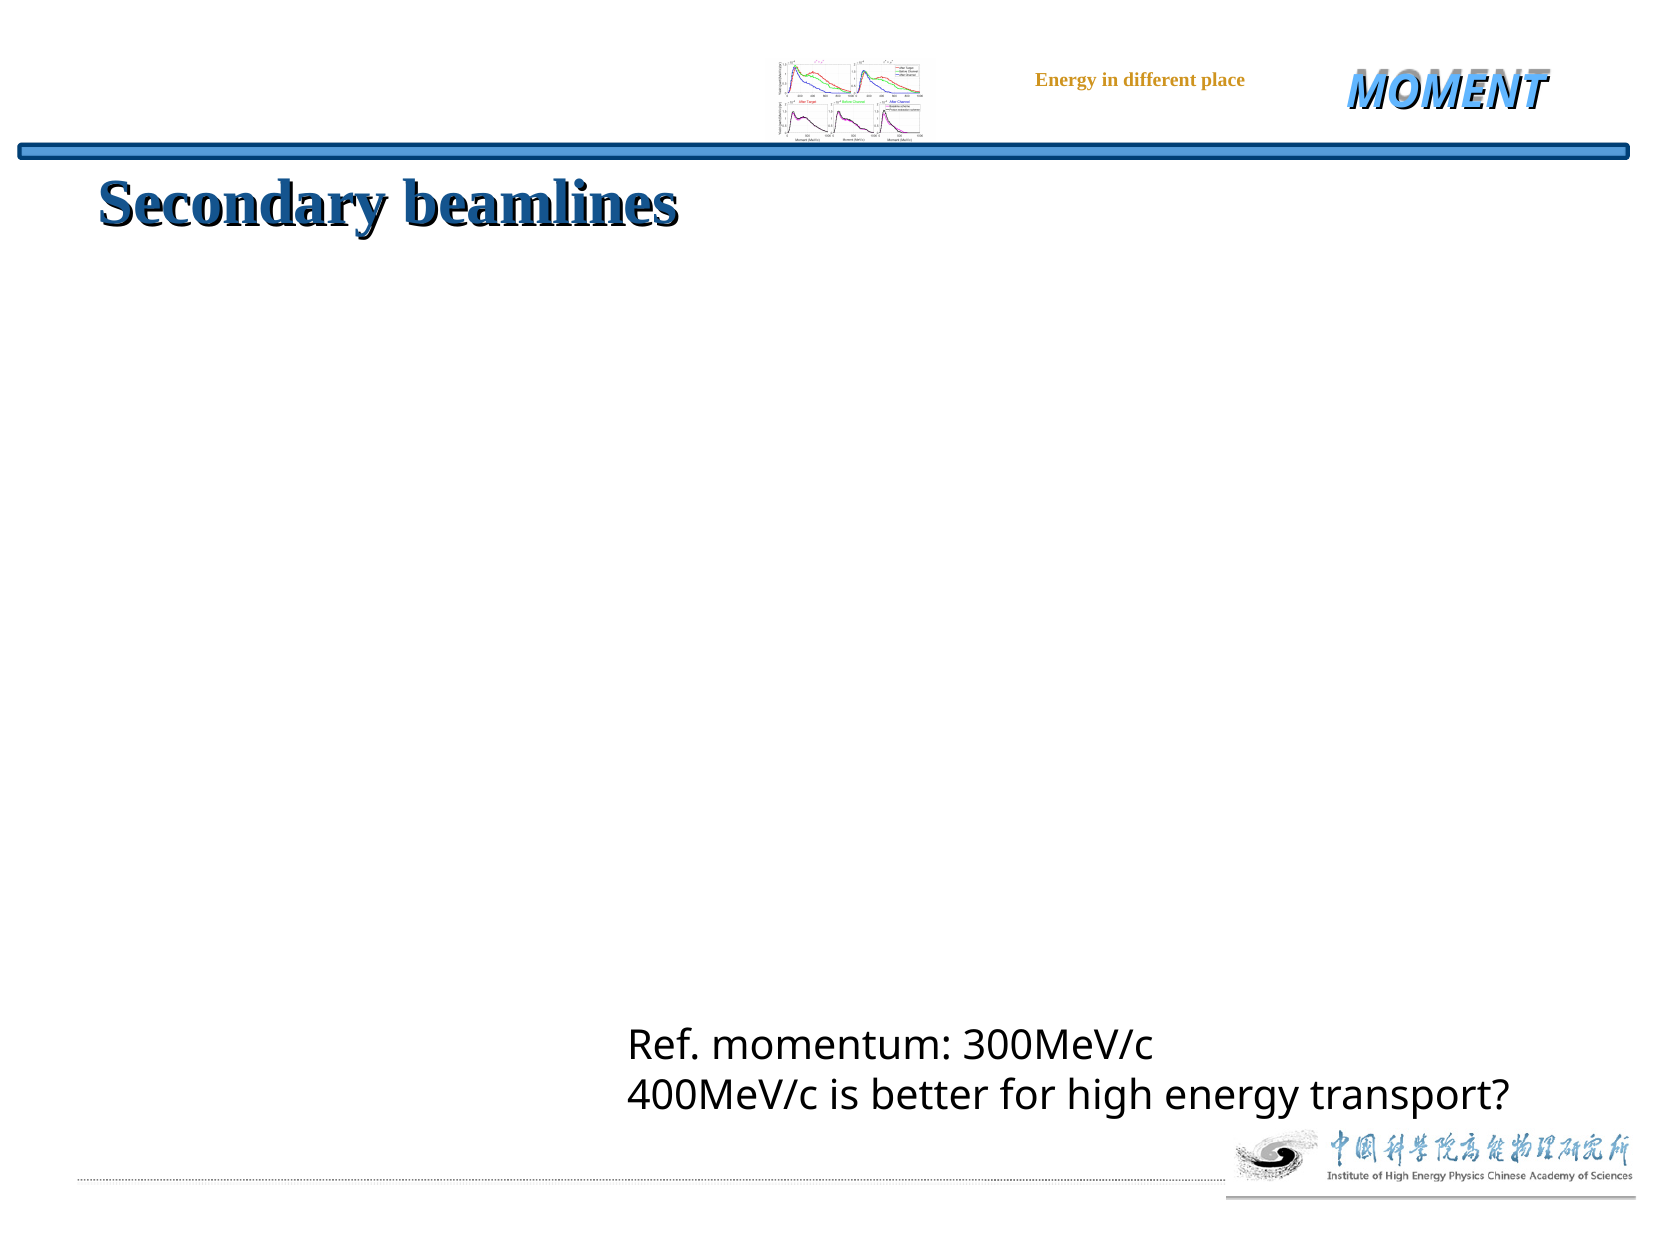

Energy in different place
# Secondary beamlines
Ref. momentum: 300MeV/c
400MeV/c is better for high energy transport?